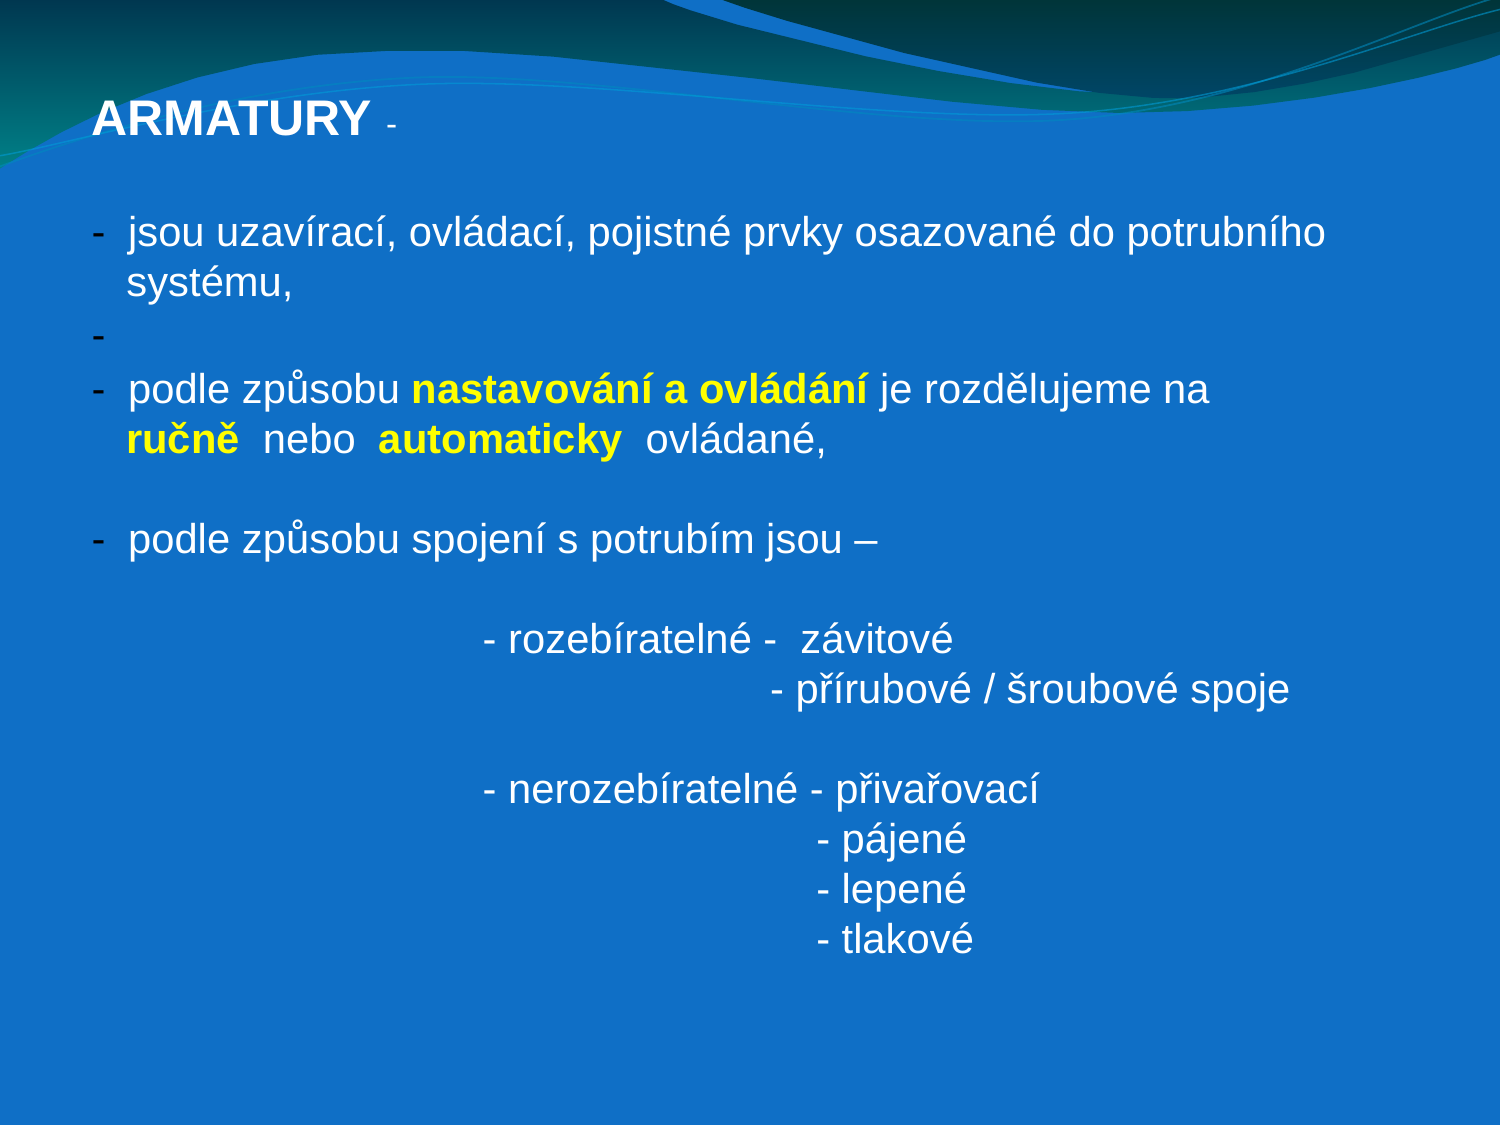

ARMATURY -
 jsou uzavírací, ovládací, pojistné prvky osazované do potrubního
 systému,
 podle způsobu nastavování a ovládání je rozdělujeme na
 ručně nebo automaticky ovládané,
 podle způsobu spojení s potrubím jsou –
 - rozebíratelné - závitové
 - přírubové / šroubové spoje
 - nerozebíratelné - přivařovací
 - pájené
 - lepené
 - tlakové